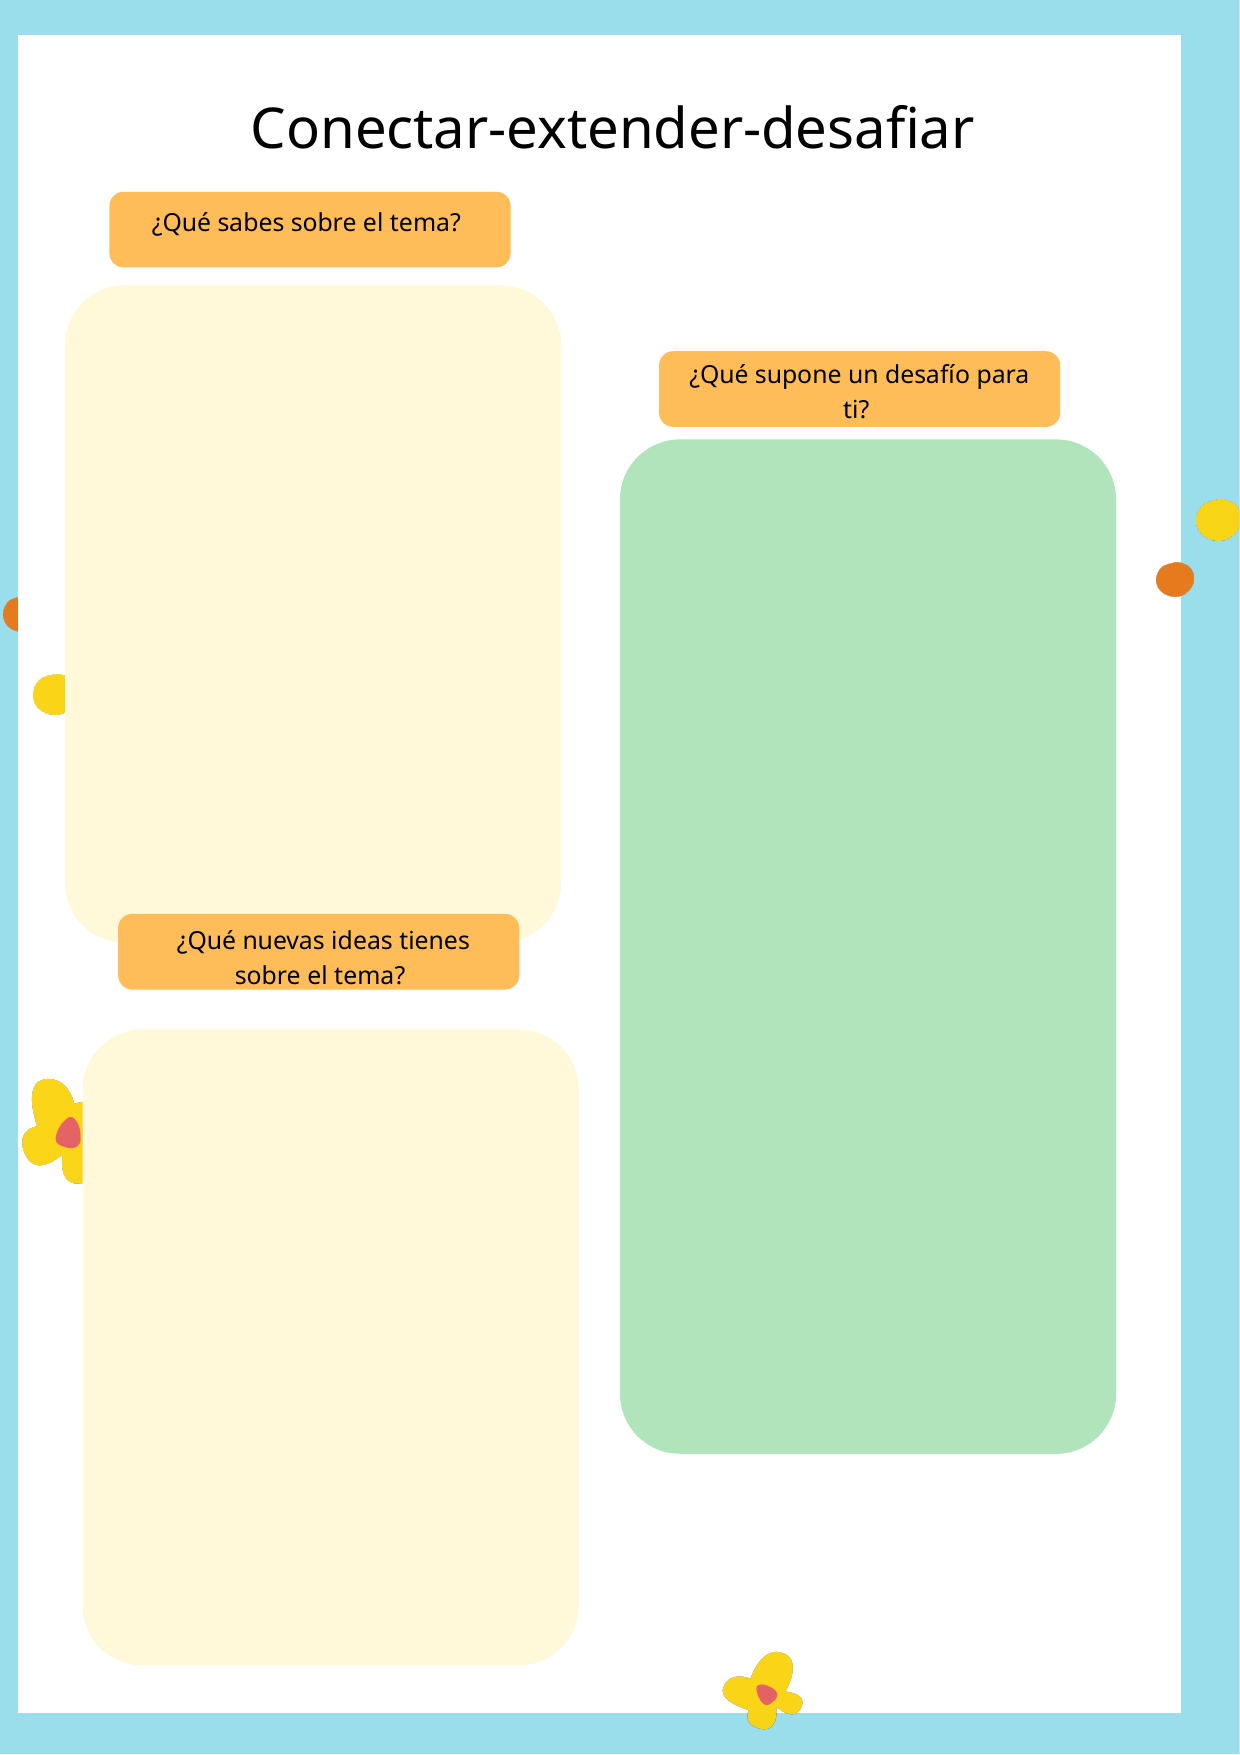

Conectar-extender-desafiar
¿Qué sabes sobre el tema?
¿Qué supone un desafío para ti?
¿Qué nuevas ideas tienes sobre el tema?